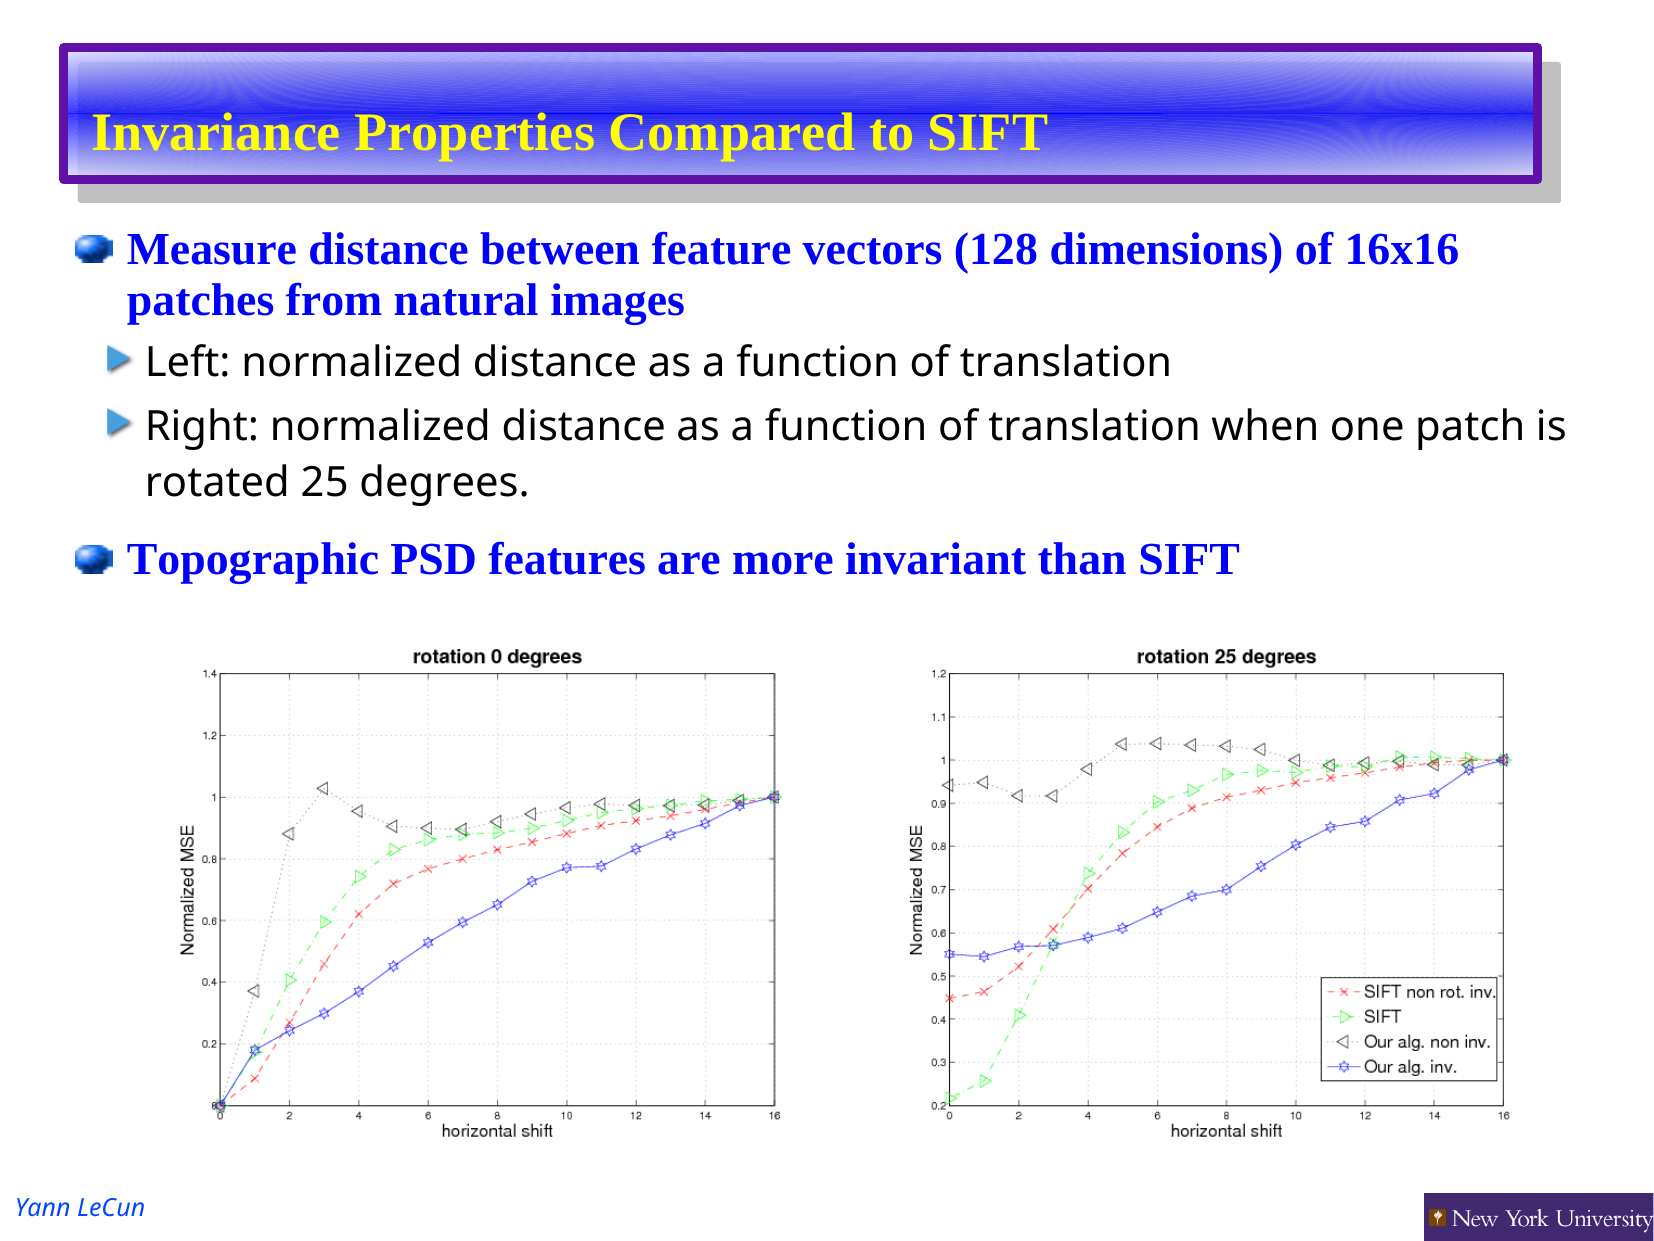

# Invariance Properties Compared to SIFT
Measure distance between feature vectors (128 dimensions) of 16x16 patches from natural images
Left: normalized distance as a function of translation
Right: normalized distance as a function of translation when one patch is rotated 25 degrees.
Topographic PSD features are more invariant than SIFT